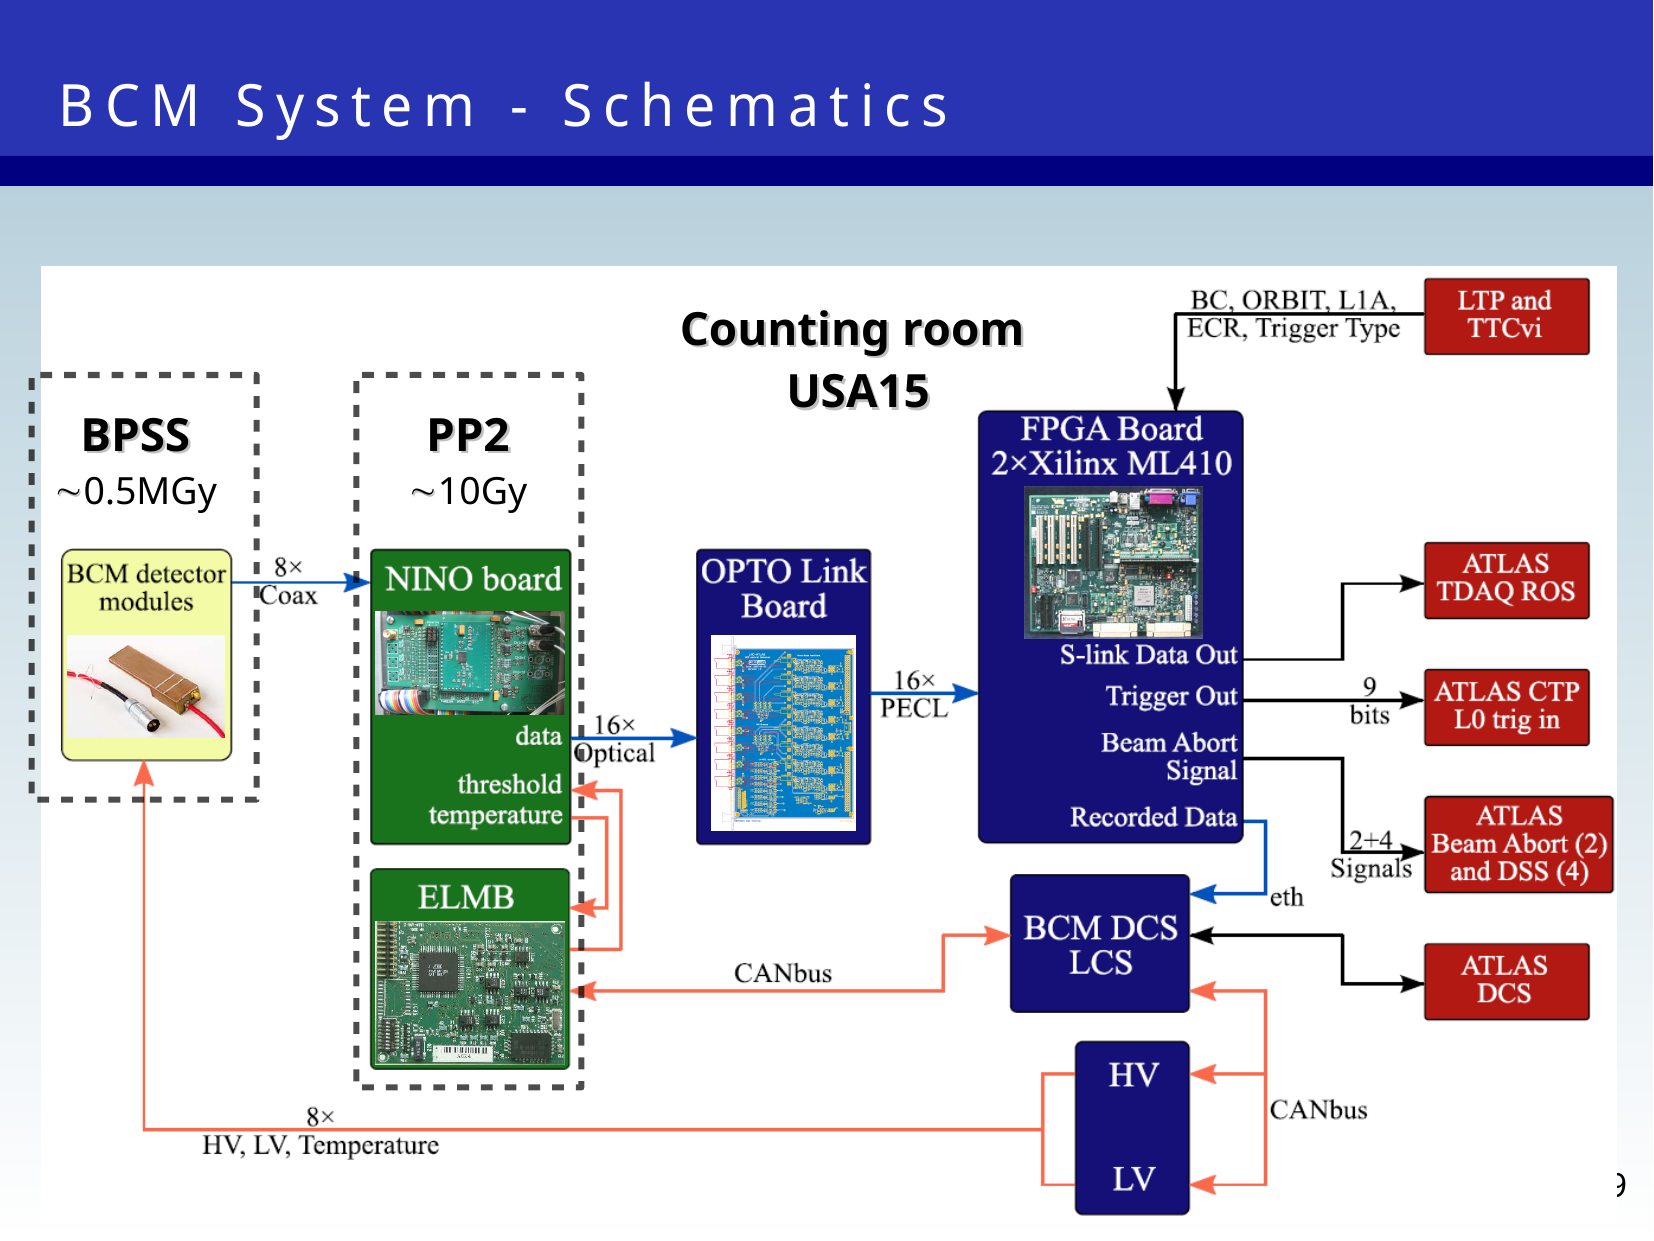

# BCM System - Schematics
Counting room
USA15
BPSS
~0.5MGy
PP2
~10Gy
9